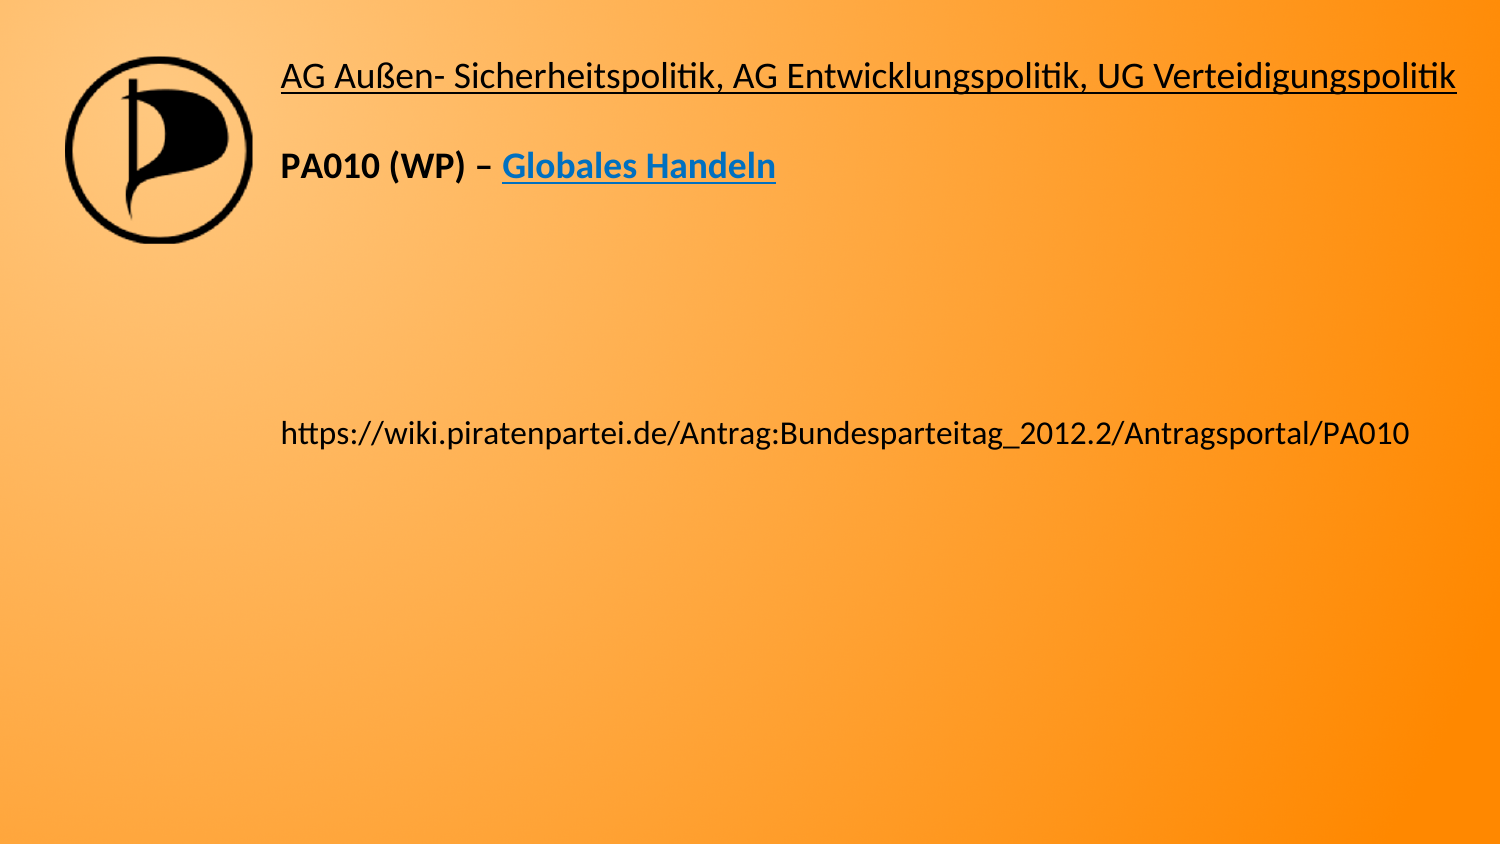

AG Außen- Sicherheitspolitik, AG Entwicklungspolitik, UG Verteidigungspolitik
PA010 (WP) – Globales Handeln
https://wiki.piratenpartei.de/Antrag:Bundesparteitag_2012.2/Antragsportal/PA010